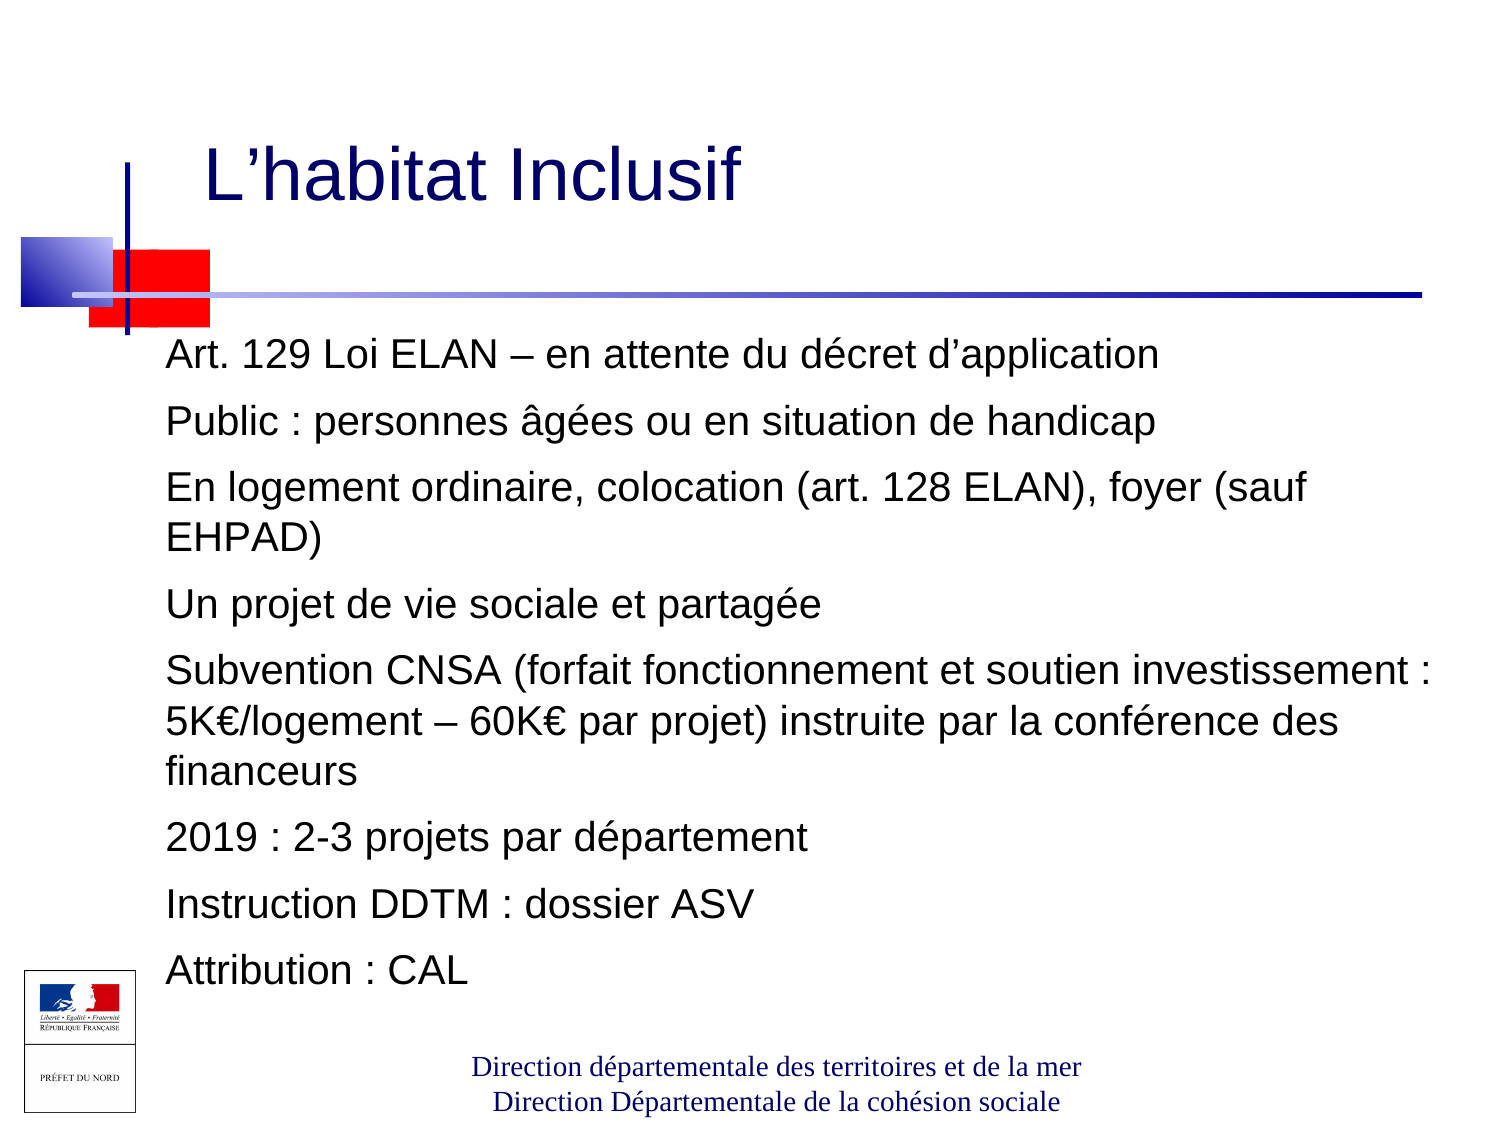

# L’habitat Inclusif
Art. 129 Loi ELAN – en attente du décret d’application
Public : personnes âgées ou en situation de handicap
En logement ordinaire, colocation (art. 128 ELAN), foyer (sauf EHPAD)
Un projet de vie sociale et partagée
Subvention CNSA (forfait fonctionnement et soutien investissement : 5K€/logement – 60K€ par projet) instruite par la conférence des financeurs
2019 : 2-3 projets par département
Instruction DDTM : dossier ASV
Attribution : CAL